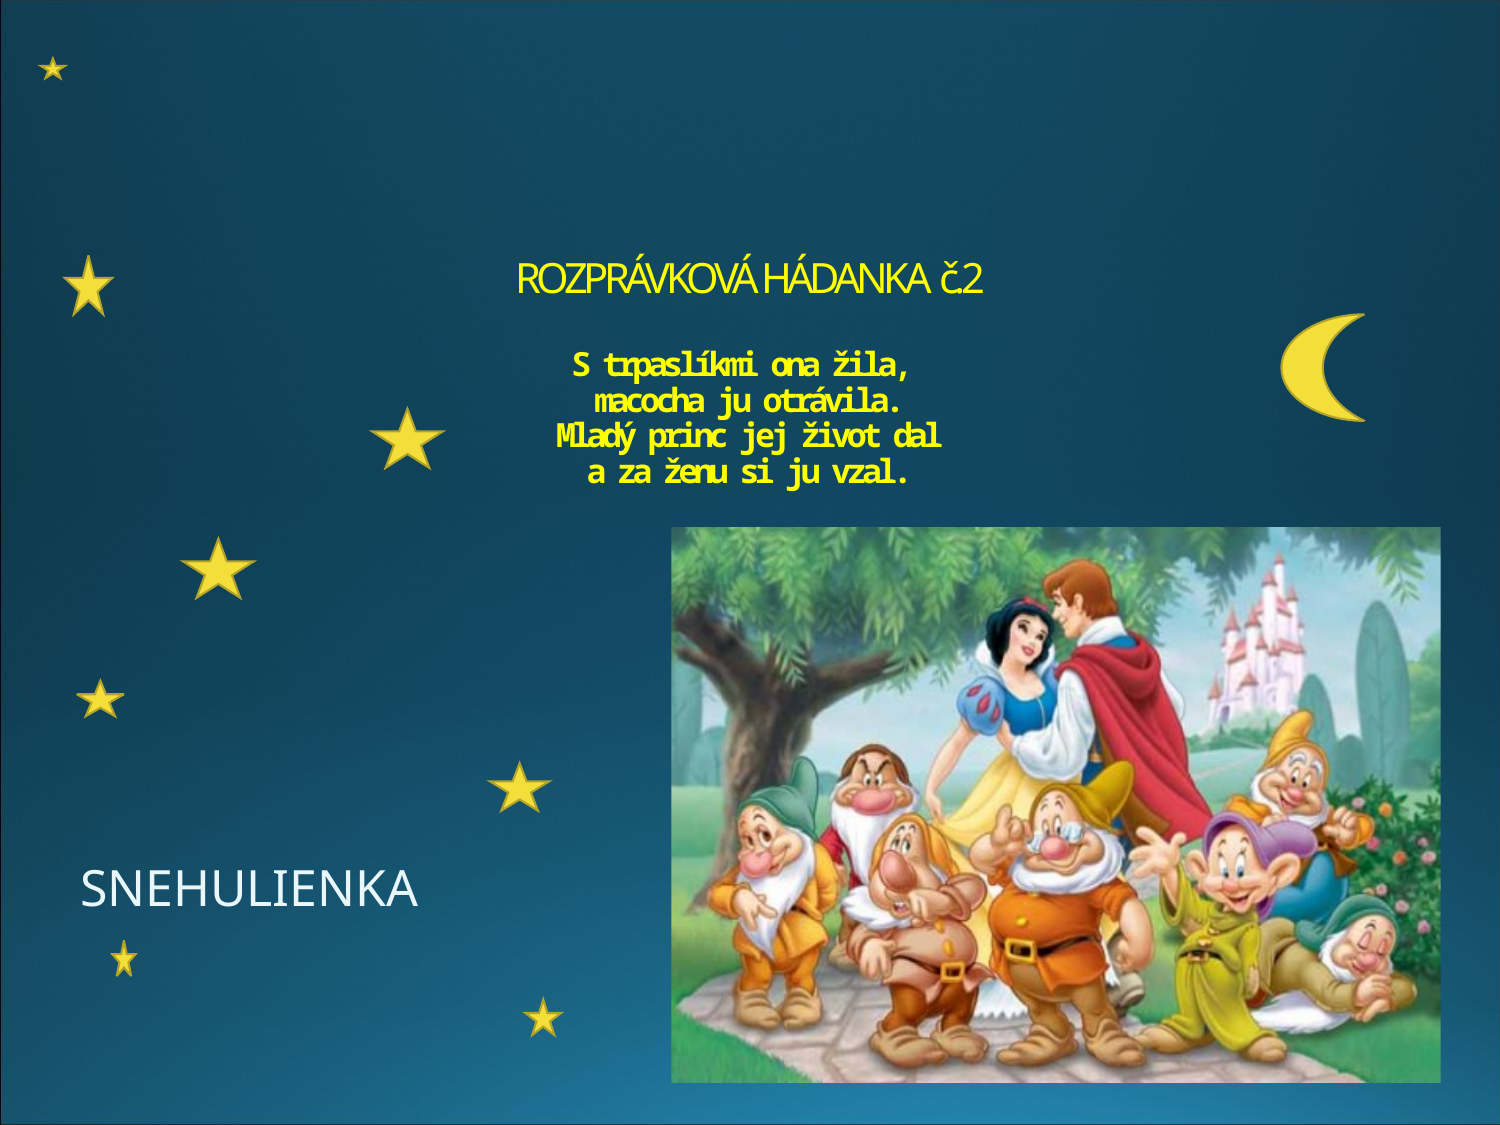

# ROZPRÁVKOVÁ HÁDANKA č.2 S trpaslíkmi ona žila, macocha ju otrávila. Mladý princ jej život dal a za ženu si ju vzal.
 SNEHULIENKA